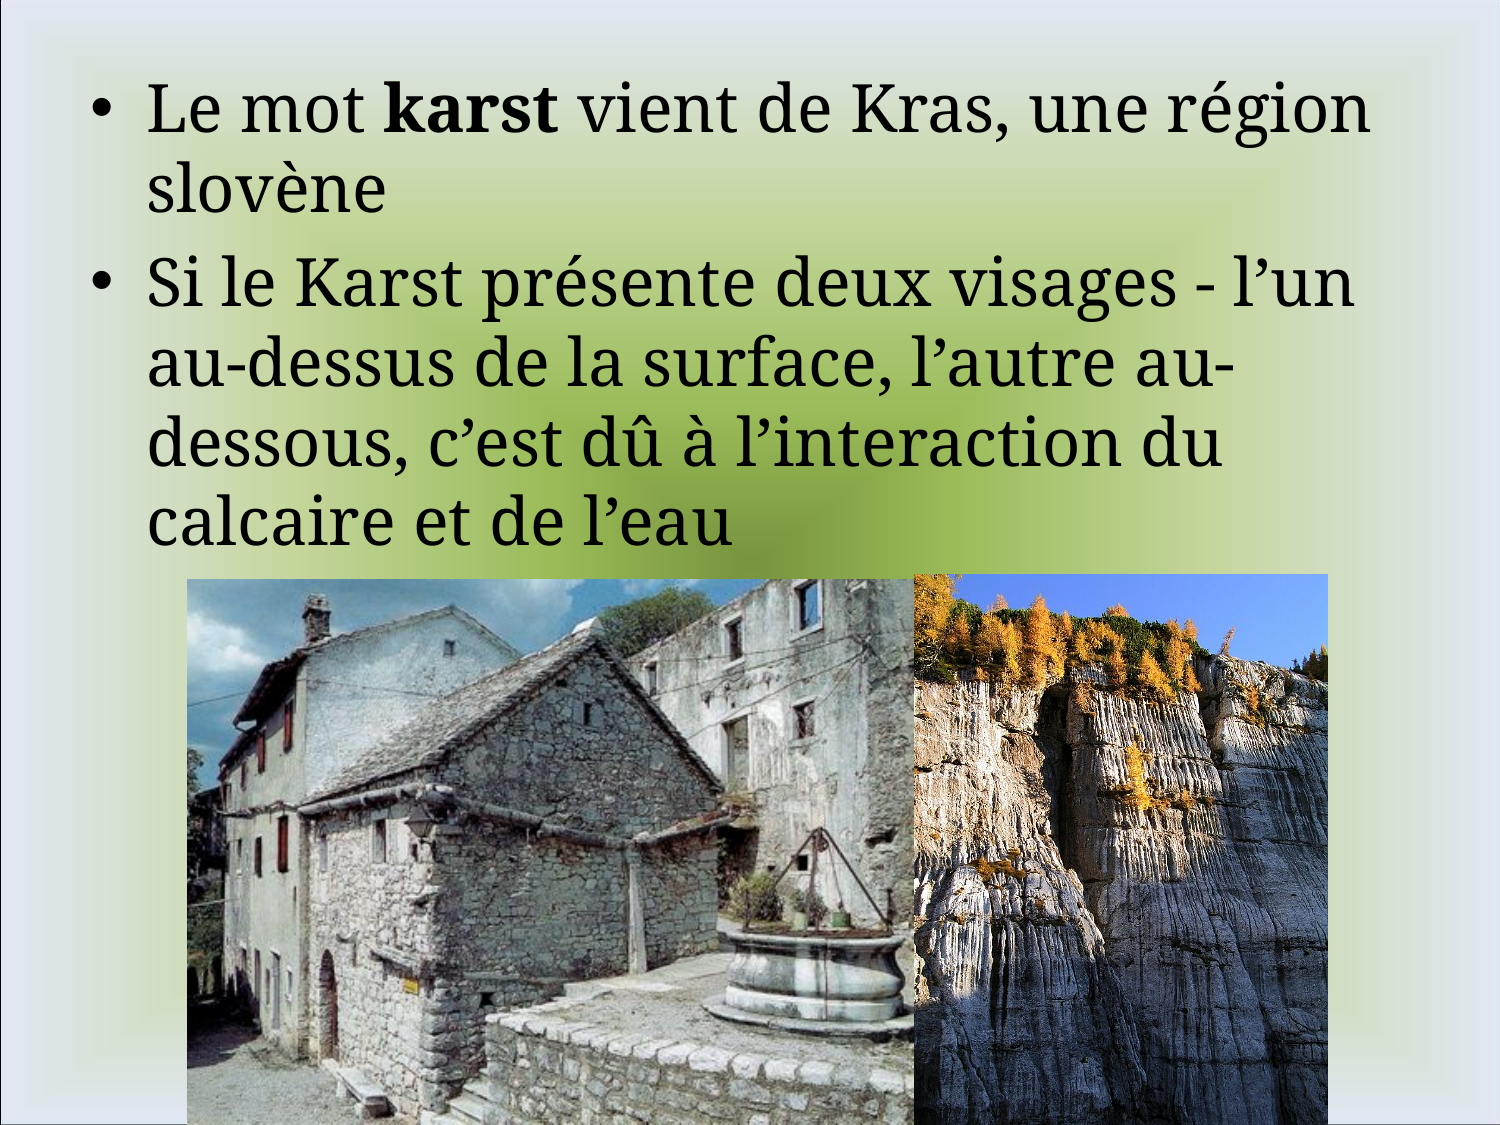

# Le mot karst vient de Kras, une région slovène
Si le Karst présente deux visages - l’un au-dessus de la surface, l’autre au-dessous, c’est dû à l’interaction du calcaire et de l’eau